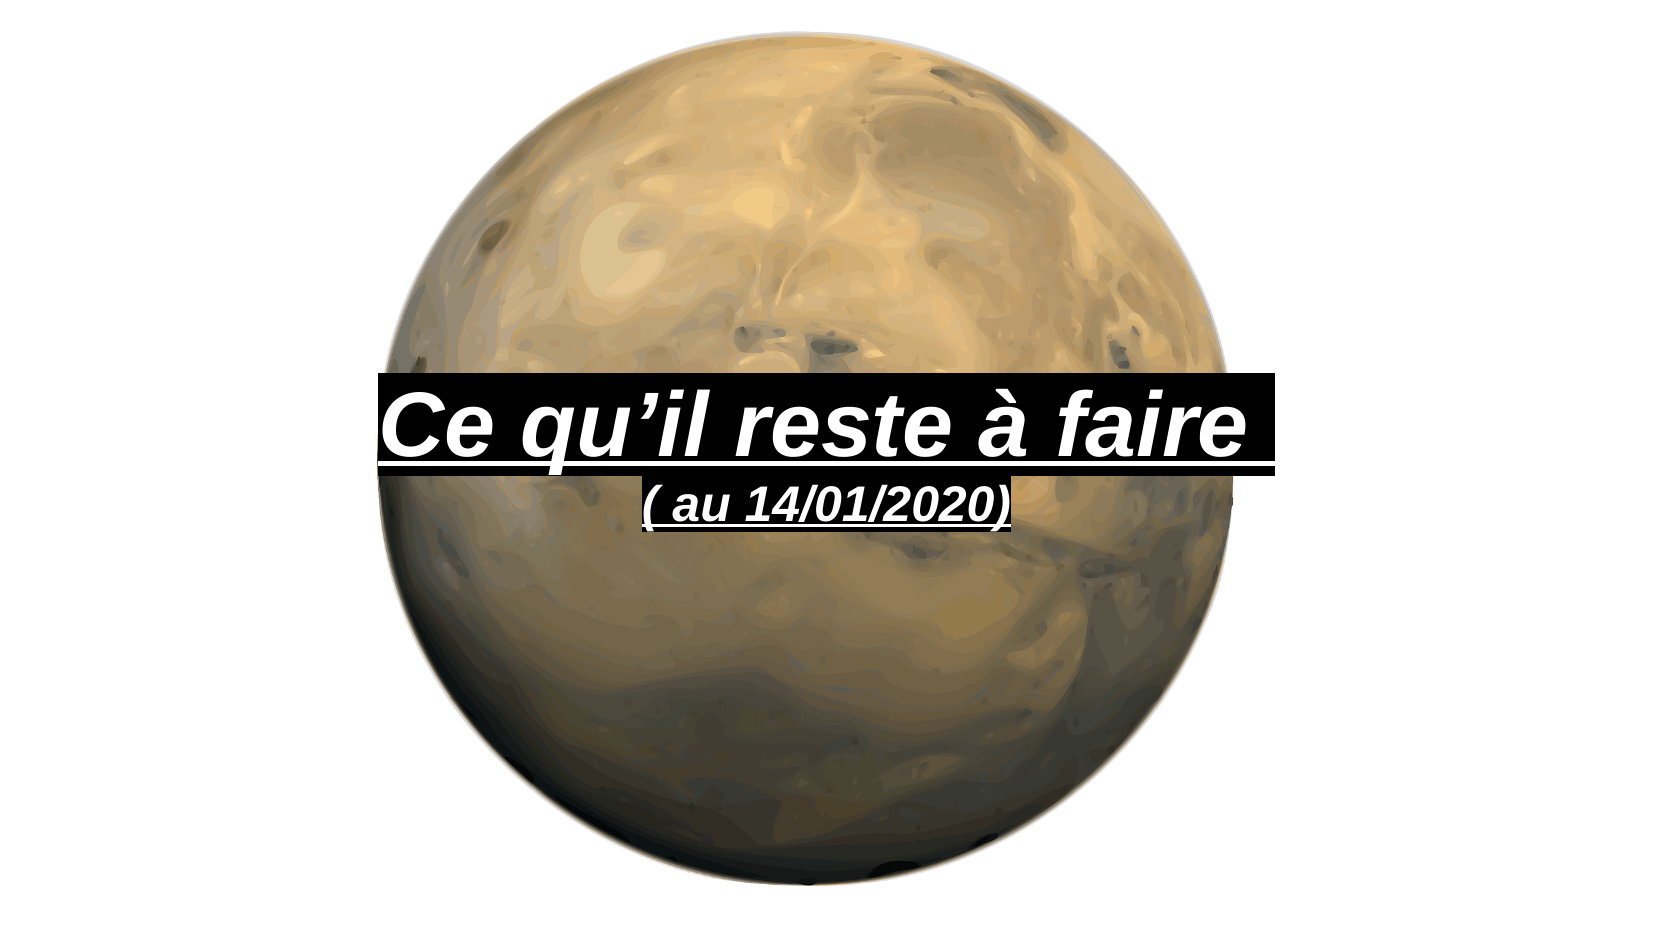

# Ce qu’il reste à faire ( au 14/01/2020)